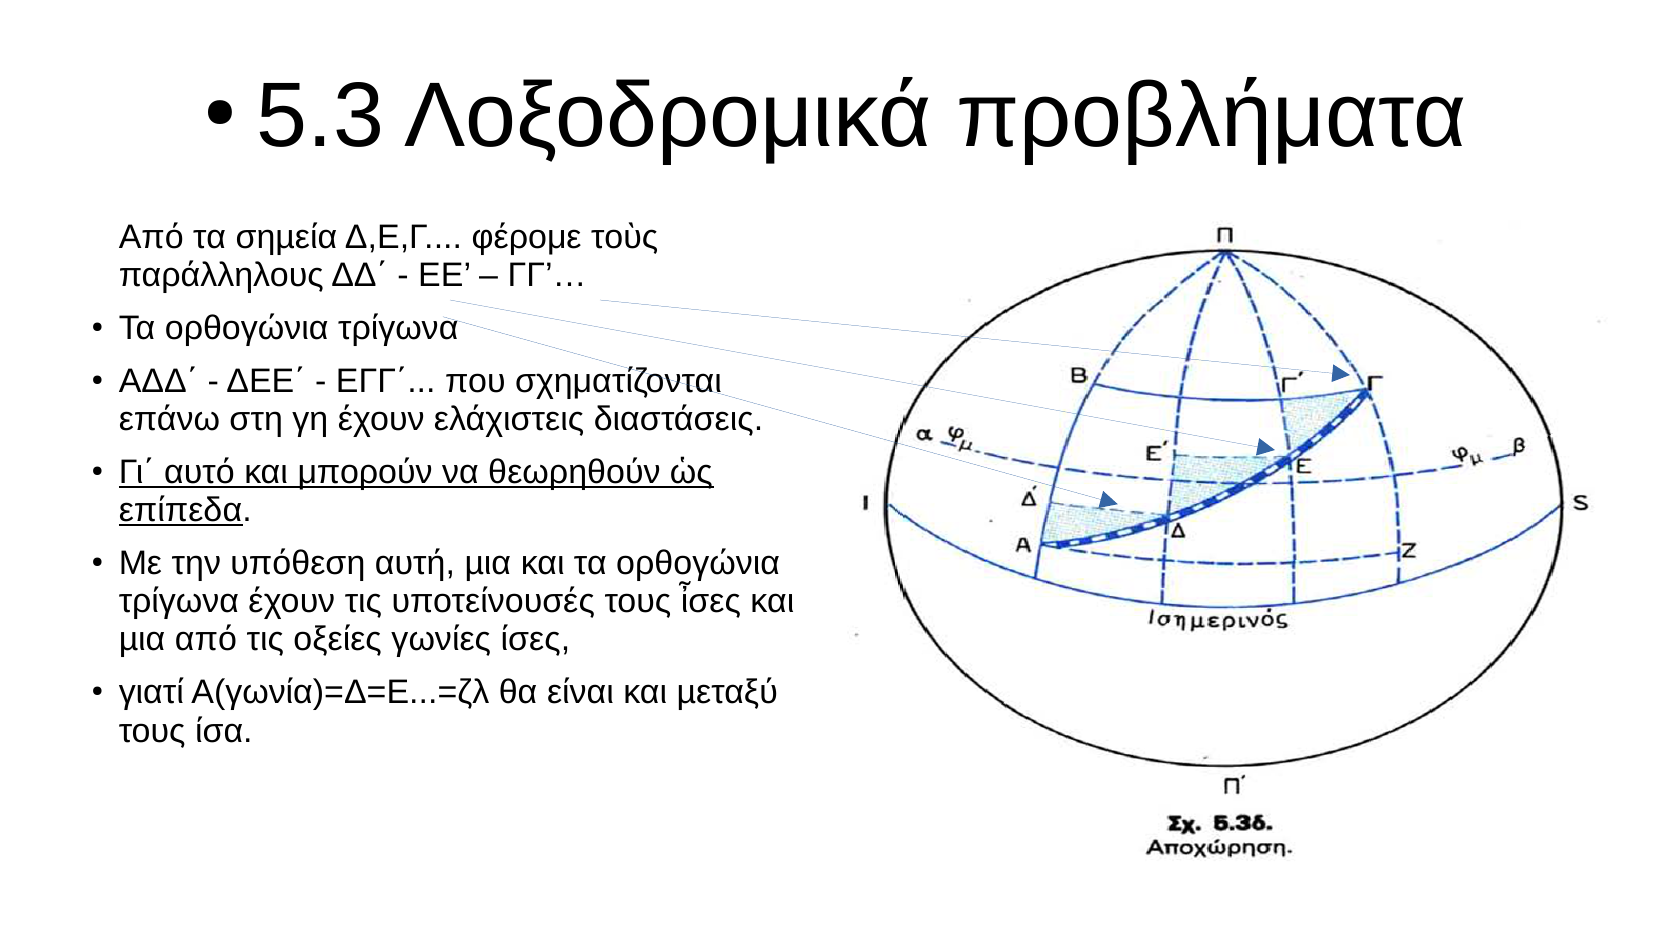

# 5.3 Λοξοδρομικά προβλήματα
Από τα σηµεία Δ,Ε,Γ.... φέρομε τοὺς παράλληλους ΔΔ΄ - ΕΕ’ – ΓΓ’…
Τα ορθογώνια τρίγωνα
ΑΔΔ΄ - ΔΕΕ΄ - ΕΓΓ΄... που σχηματίζονται επάνω στη γη έχουν ελάχιστεις διαστάσεις.
Γι΄ αυτό και μπορούν να θεωρηθούν ὡς επίπεδα.
Με την υπόθεση αυτή, µια και τα ορθογώνια τρίγωνα έχουν τις υποτείνουσές τους ἶσες και µια από τις οξείες γωνίες ίσες,
γιατί Α(γωνία)=Δ=Ε...=ζλ θα είναι και µεταξύ τους ίσα.